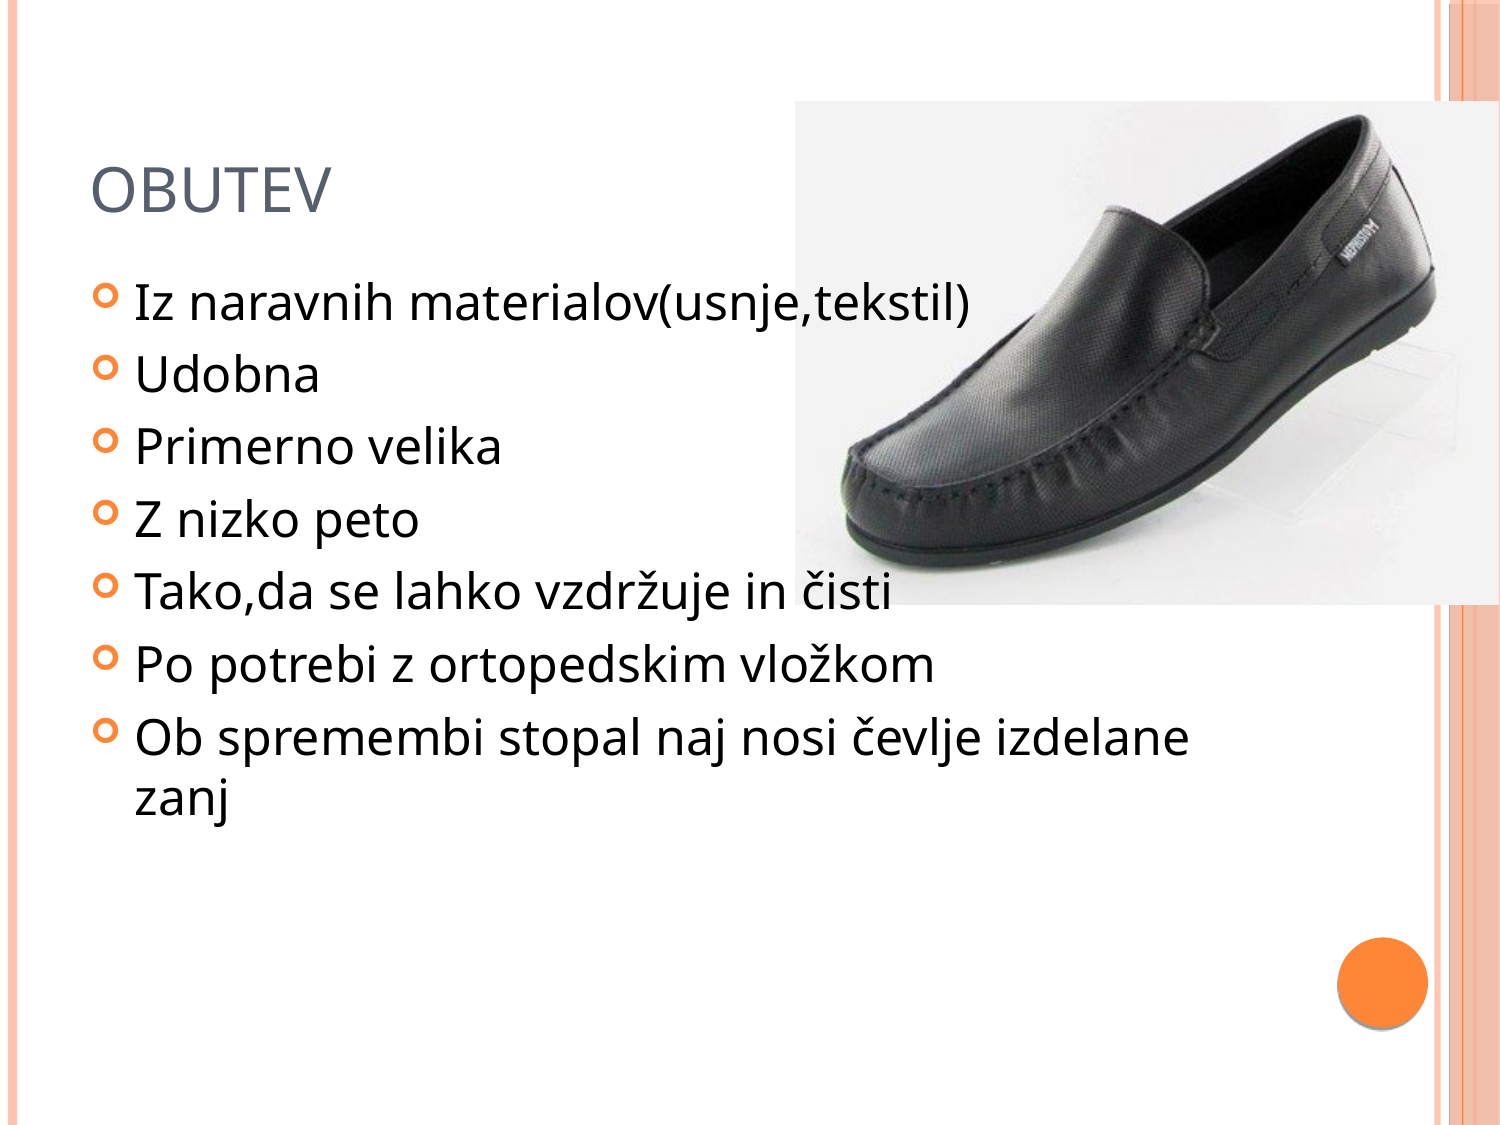

# OBUTEV
Iz naravnih materialov(usnje,tekstil)
Udobna
Primerno velika
Z nizko peto
Tako,da se lahko vzdržuje in čisti
Po potrebi z ortopedskim vložkom
Ob spremembi stopal naj nosi čevlje izdelane zanj